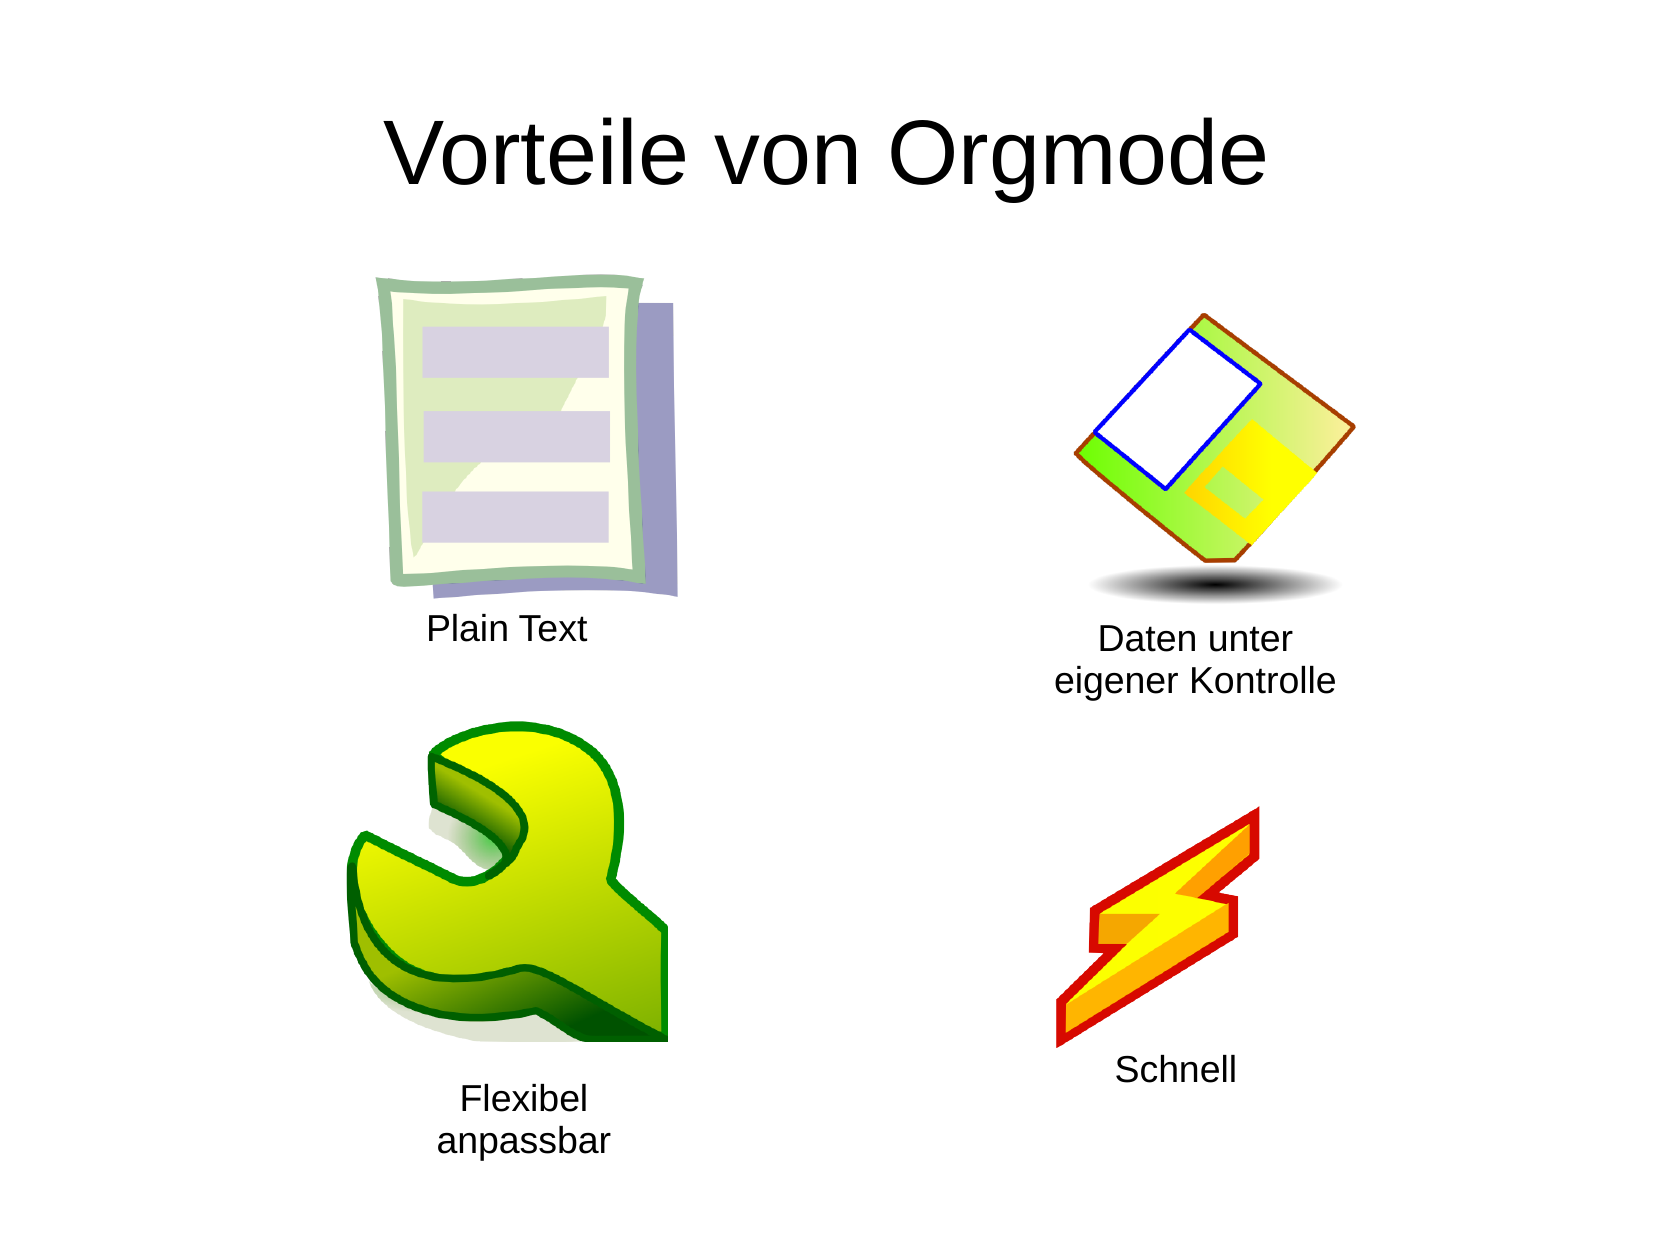

# Vorteile von Orgmode
Plain Text
Daten unter
eigener Kontrolle
Flexibel
anpassbar
Schnell